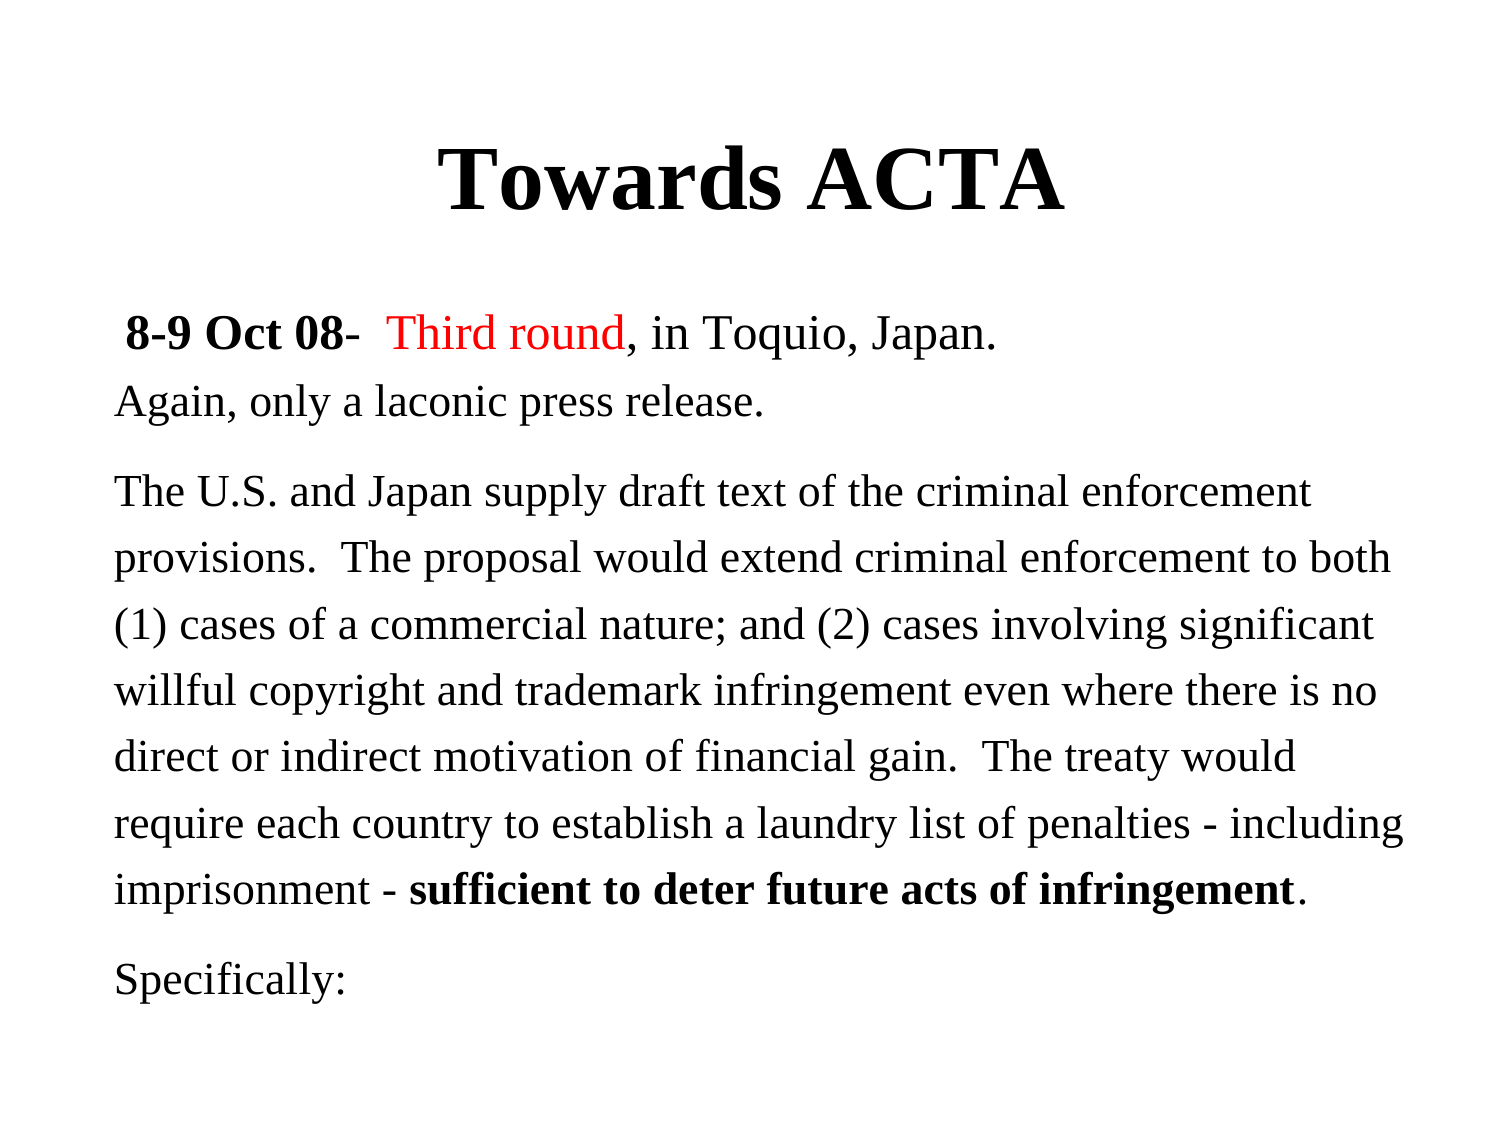

# Towards ACTA
 8-9 Oct 08- Third round, in Toquio, Japan.
Again, only a laconic press release.
The U.S. and Japan supply draft text of the criminal enforcement provisions. The proposal would extend criminal enforcement to both (1) cases of a commercial nature; and (2) cases involving significant willful copyright and trademark infringement even where there is no direct or indirect motivation of financial gain. The treaty would require each country to establish a laundry list of penalties - including imprisonment - sufficient to deter future acts of infringement.
Specifically: